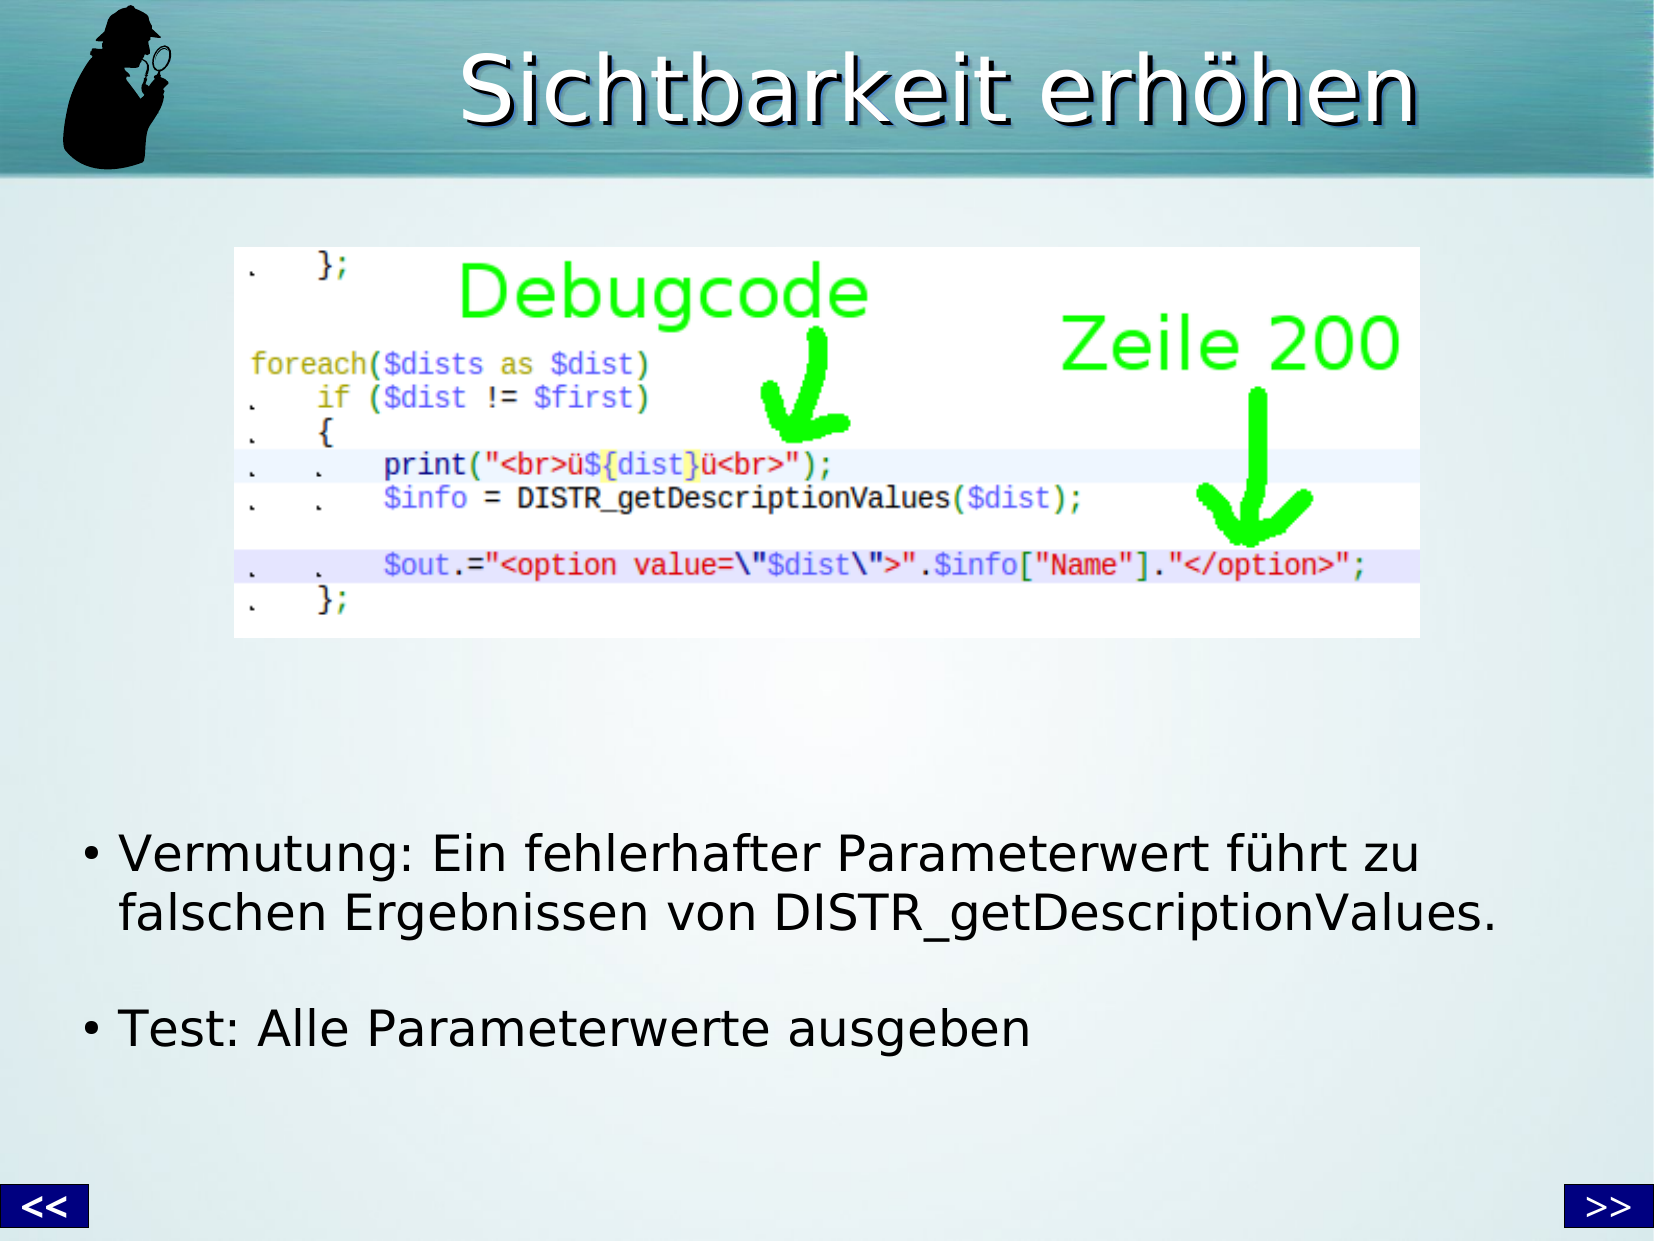

# Sichtbarkeit erhöhen
Vermutung: Ein fehlerhafter Parameterwert führt zu falschen Ergebnissen von DISTR_getDescriptionValues.
Test: Alle Parameterwerte ausgeben